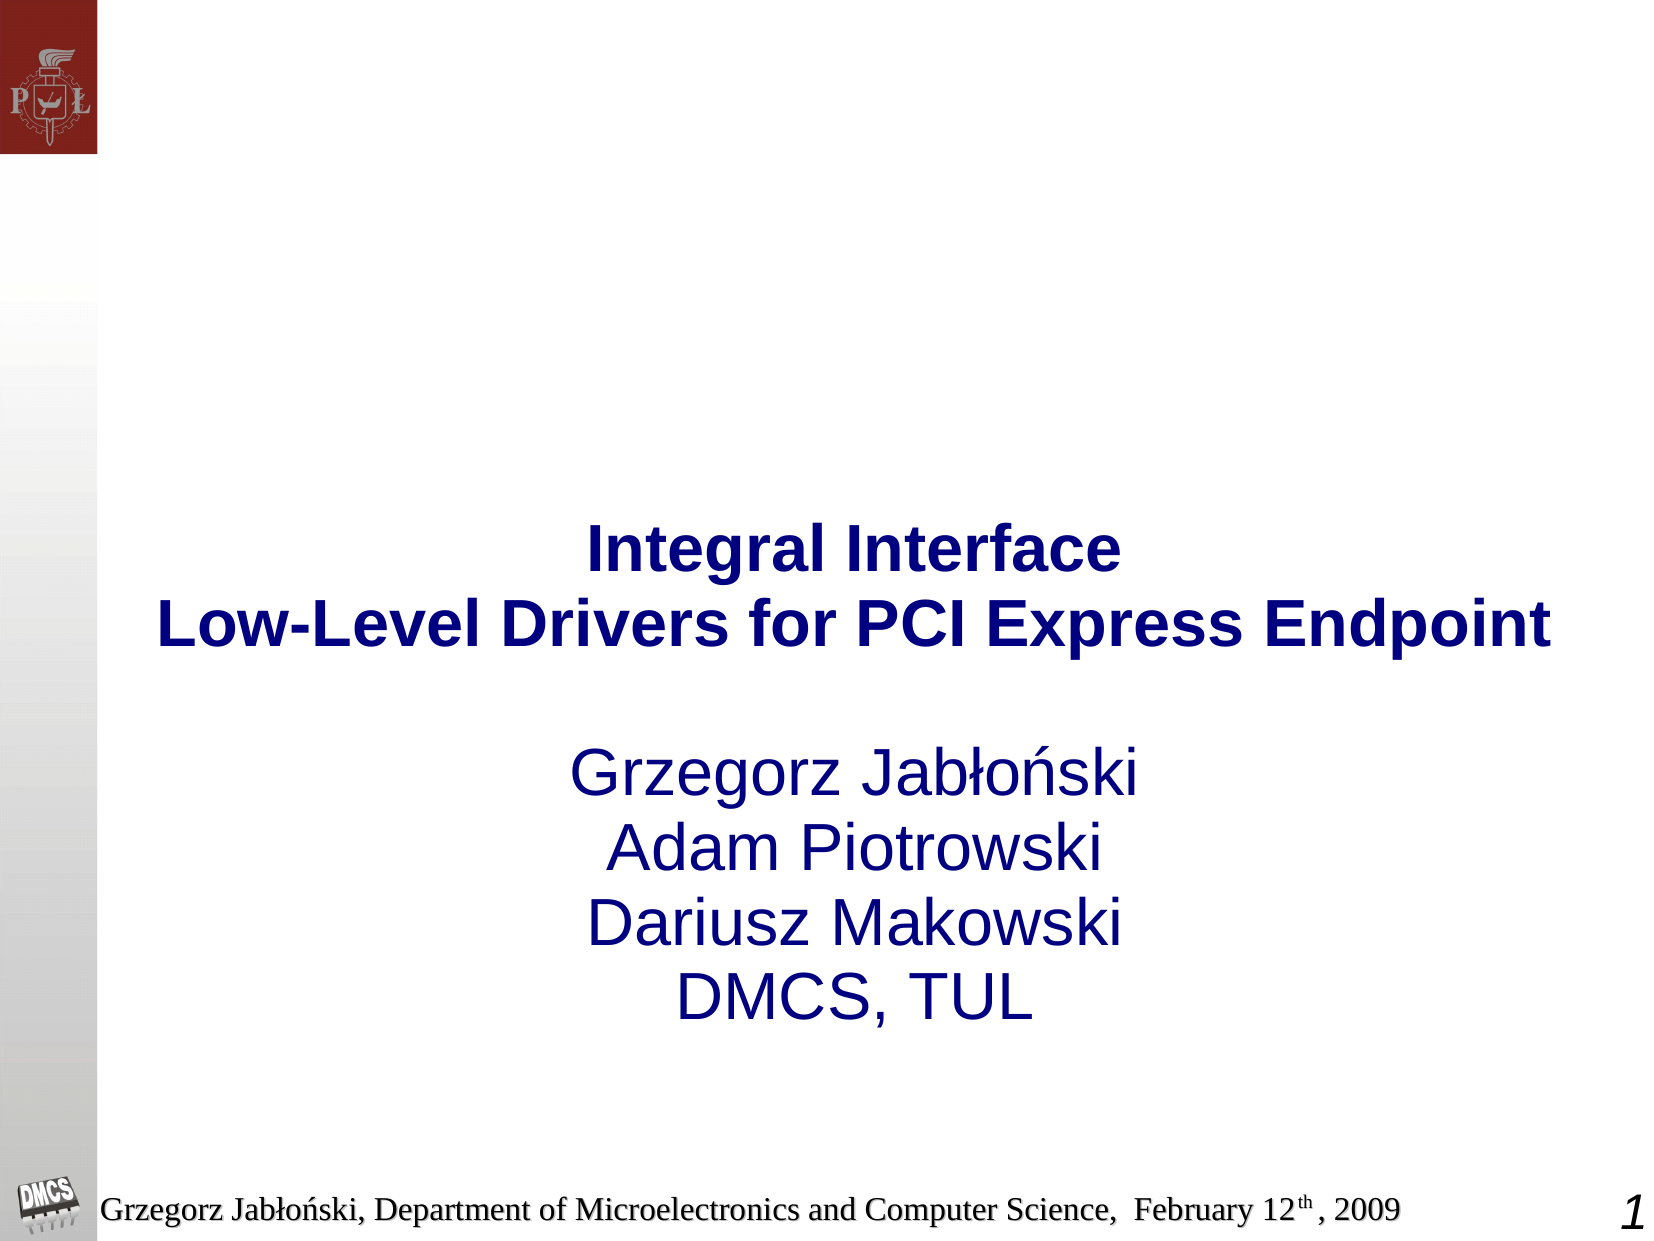

#
Integral Interface
Low-Level Drivers for PCI Express Endpoint
Grzegorz Jabłoński
Adam Piotrowski
Dariusz Makowski
DMCS, TUL
1